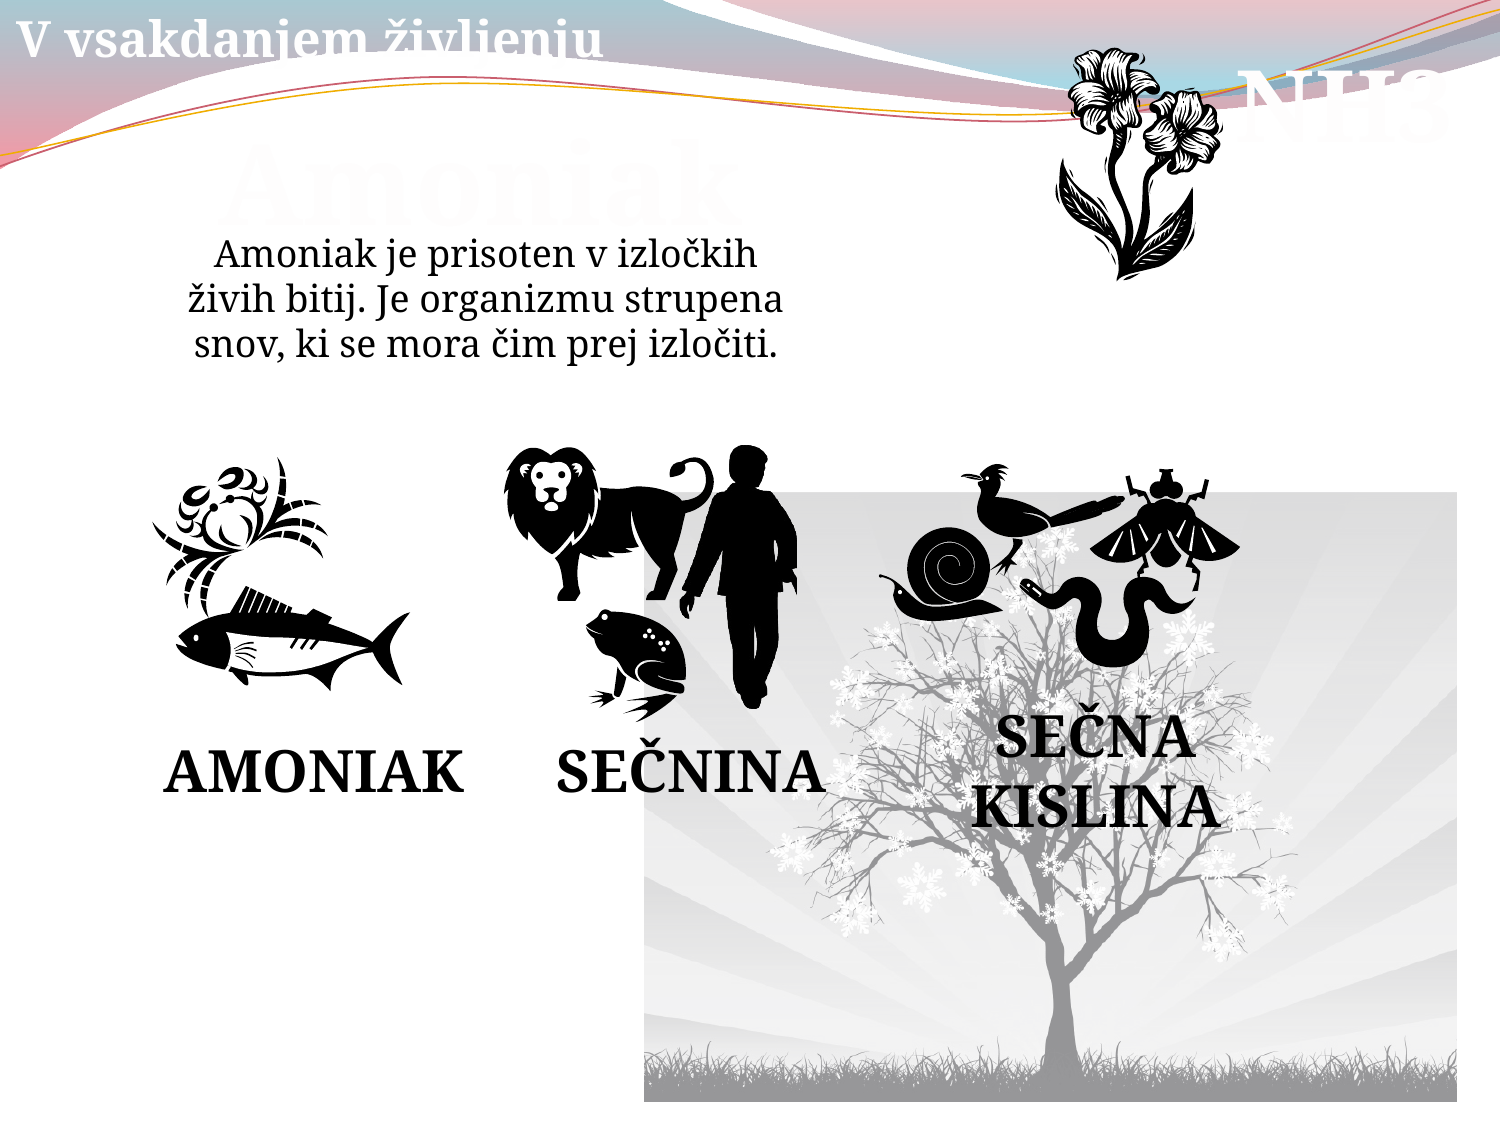

V vsakdanjem življenju
NH3
Amoniak
Amoniak je prisoten v izločkih živih bitij. Je organizmu strupena snov, ki se mora čim prej izločiti.
SEČNA KISLINA
AMONIAK
SEČNINA